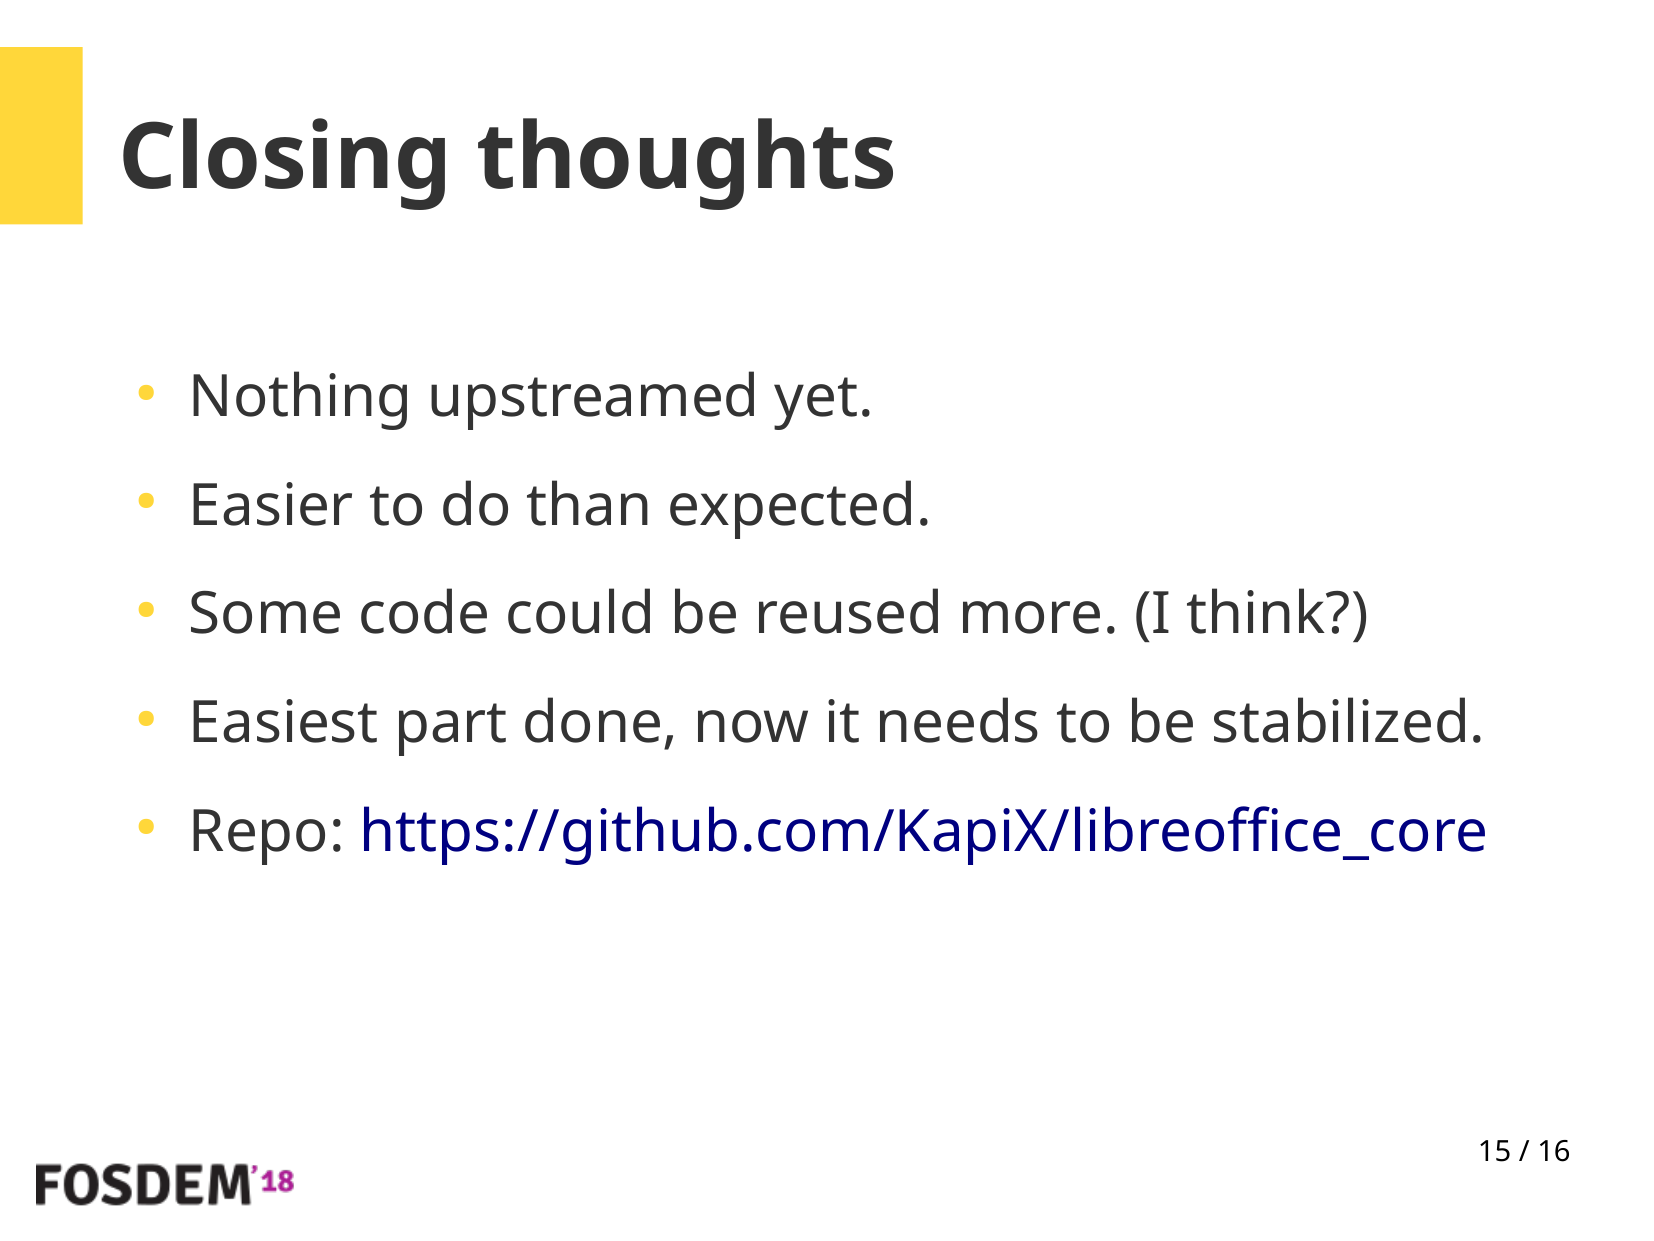

# Closing thoughts
Nothing upstreamed yet.
Easier to do than expected.
Some code could be reused more. (I think?)
Easiest part done, now it needs to be stabilized.
Repo: https://github.com/KapiX/libreoffice_core
15